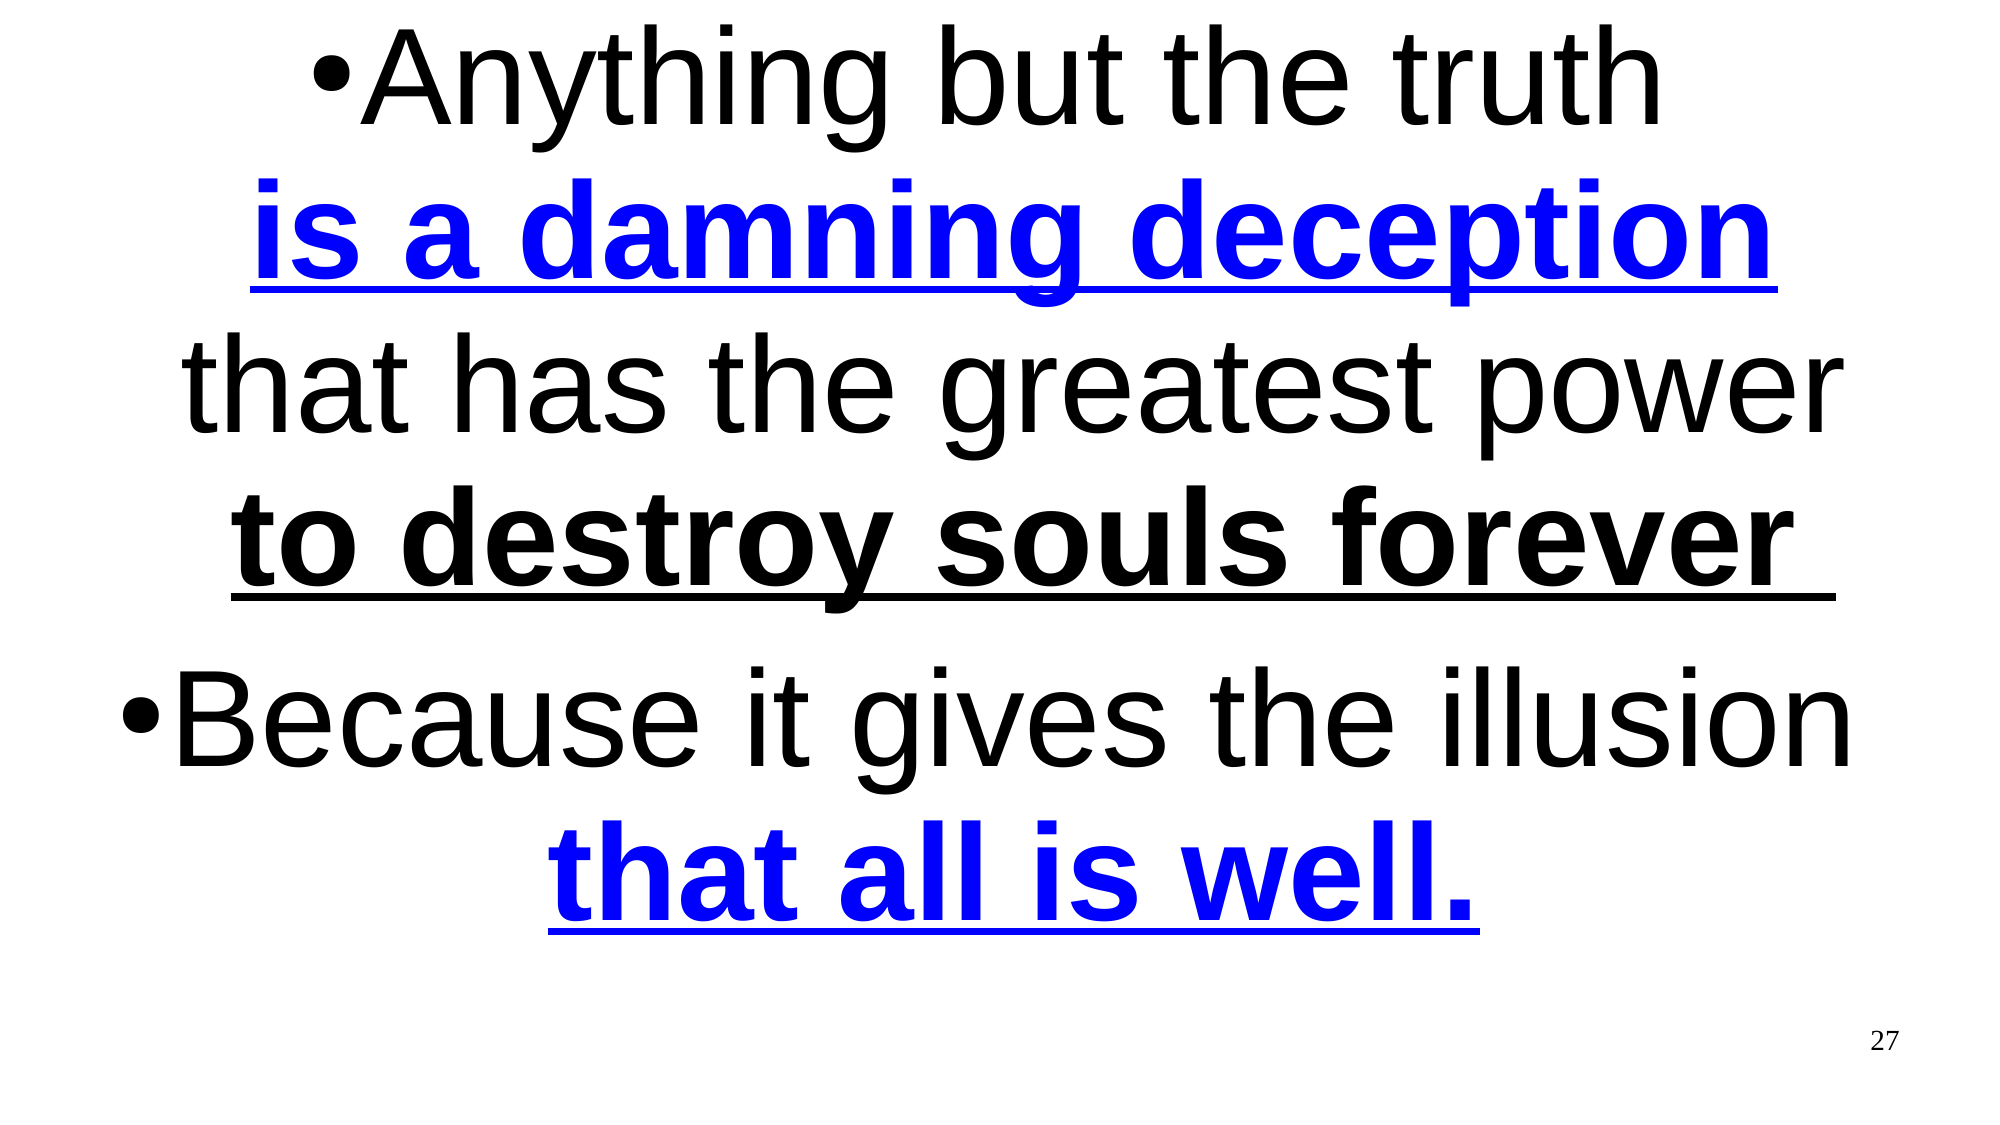

# Anything but the truth is a damning deception that has the greatest power to destroy souls forever
Because it gives the illusion
that all is well.
27